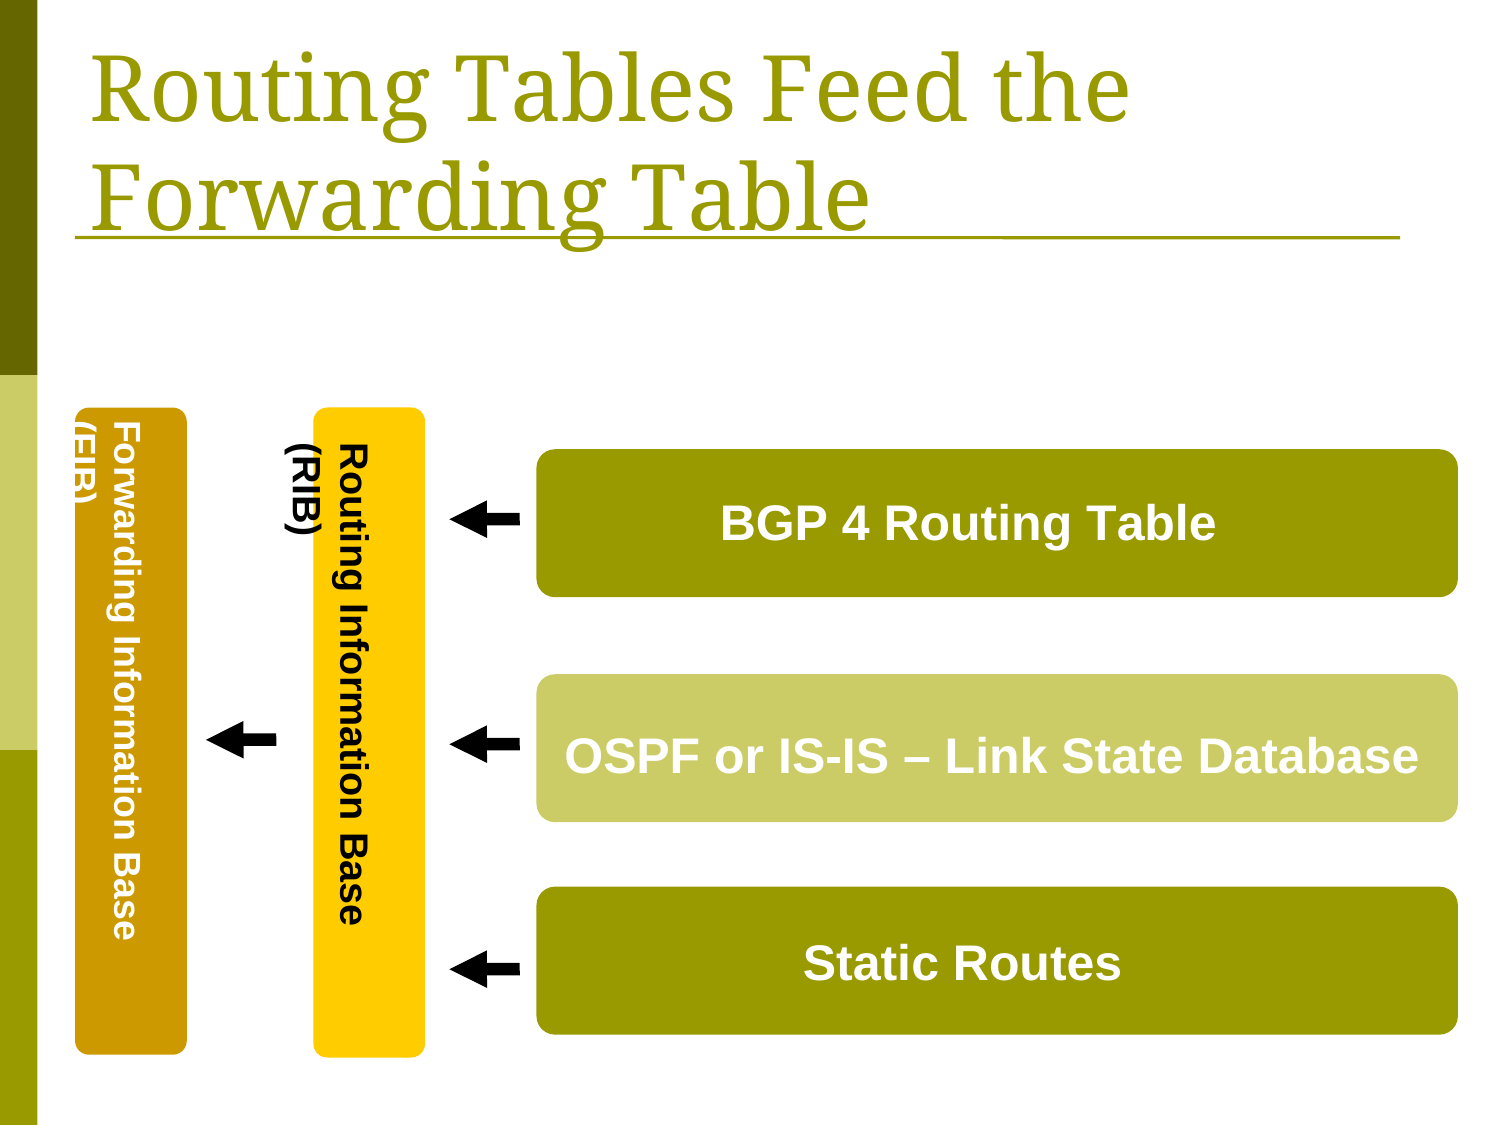

# Routing Tables Feed the Forwarding Table
Forwarding Information Base (FIB)
Routing Information Base (RIB)
BGP 4 Routing Table
OSPF or IS-IS – Link State Database
Static Routes